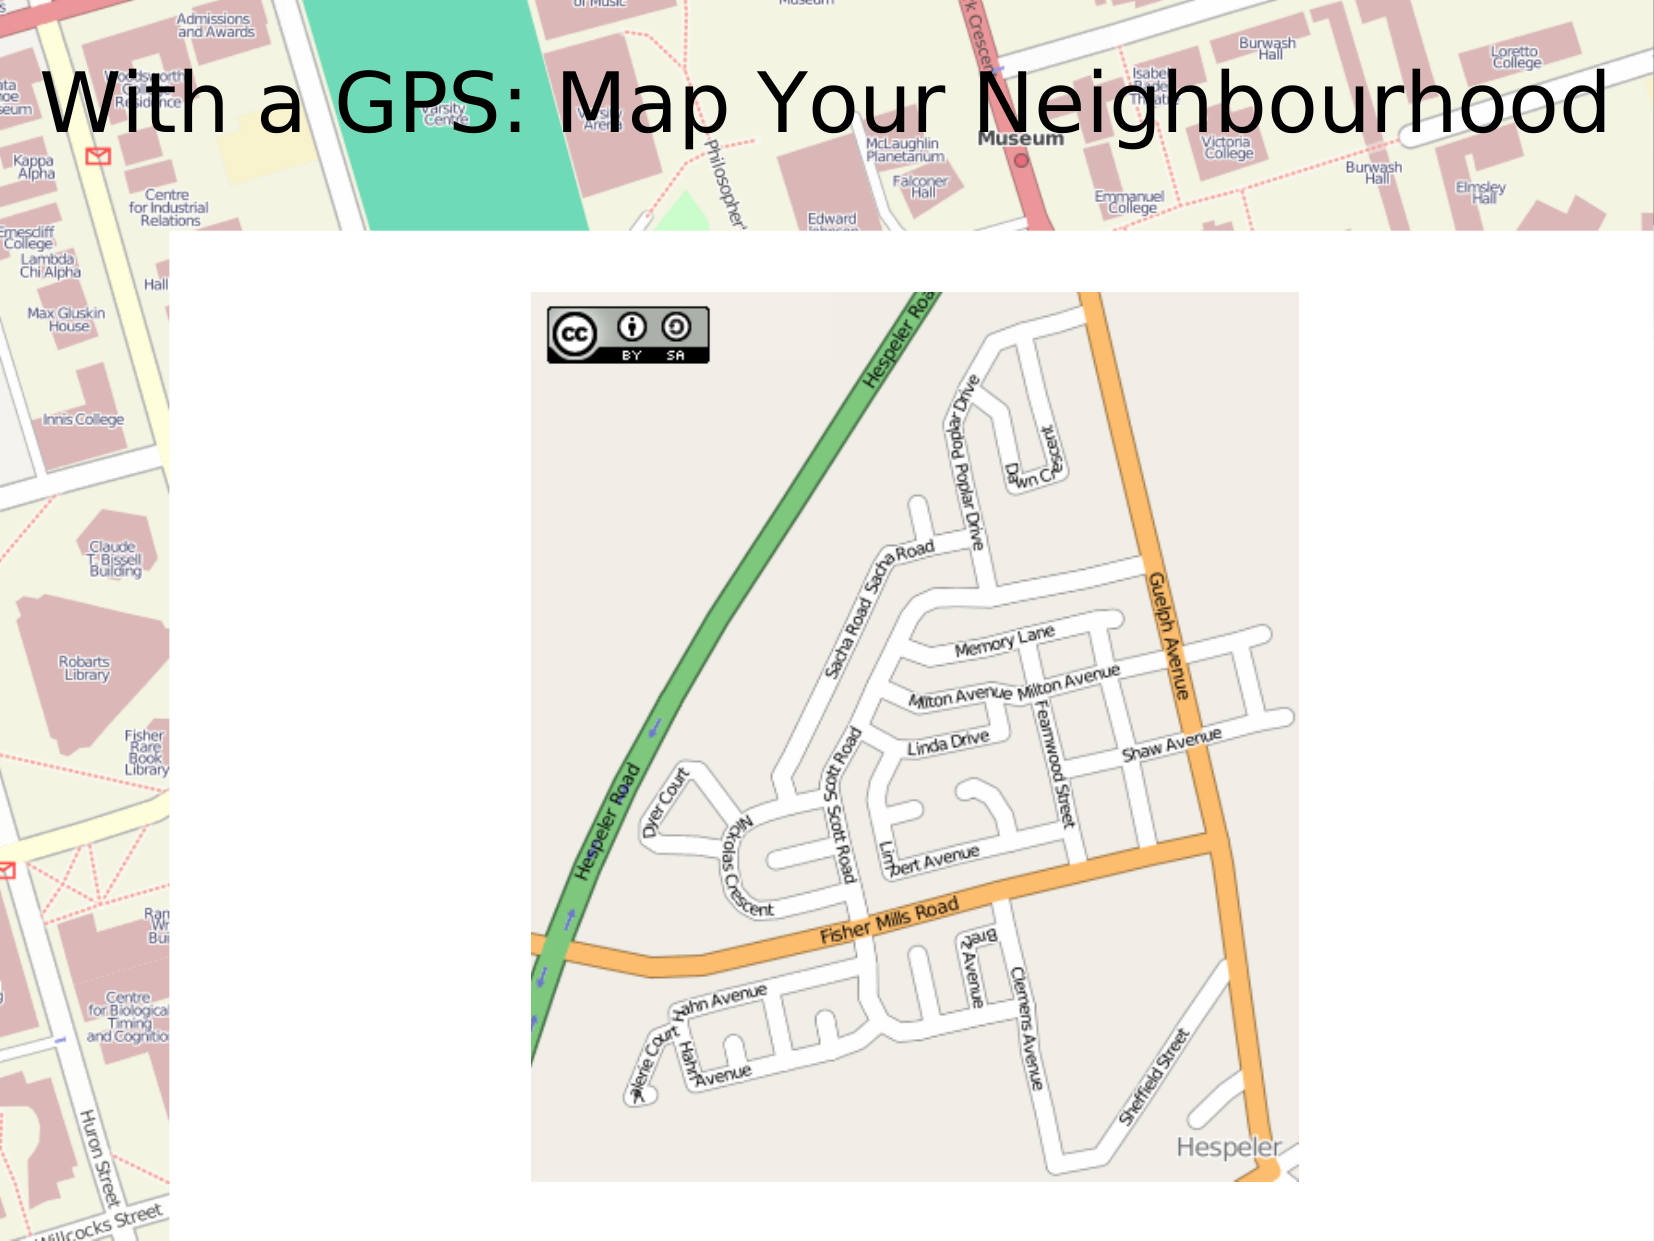

# With a GPS: Map Your Neighbourhood